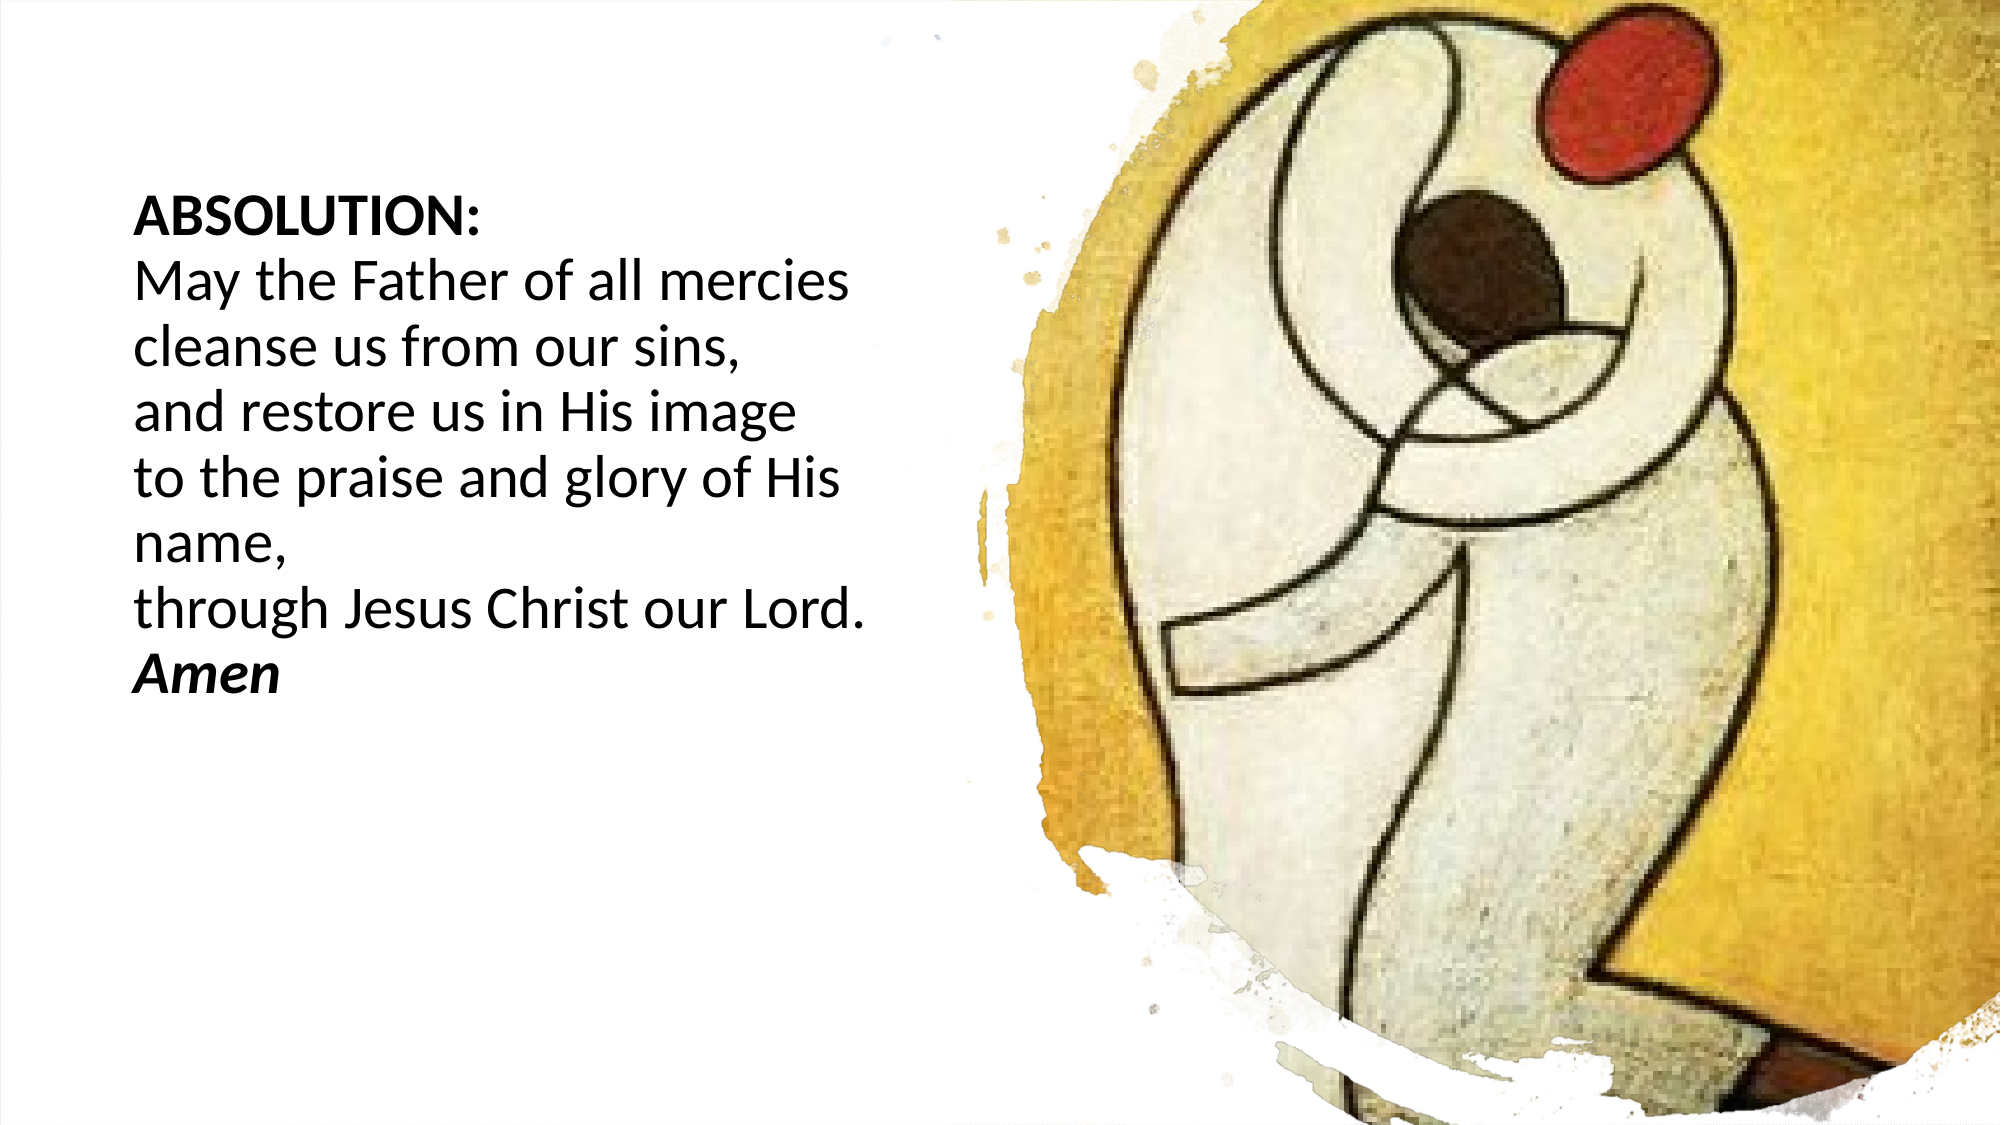

# ABSOLUTION: May the Father of all mercies
cleanse us from our sins,
and restore us in His image
to the praise and glory of His name,
through Jesus Christ our Lord.
Amen